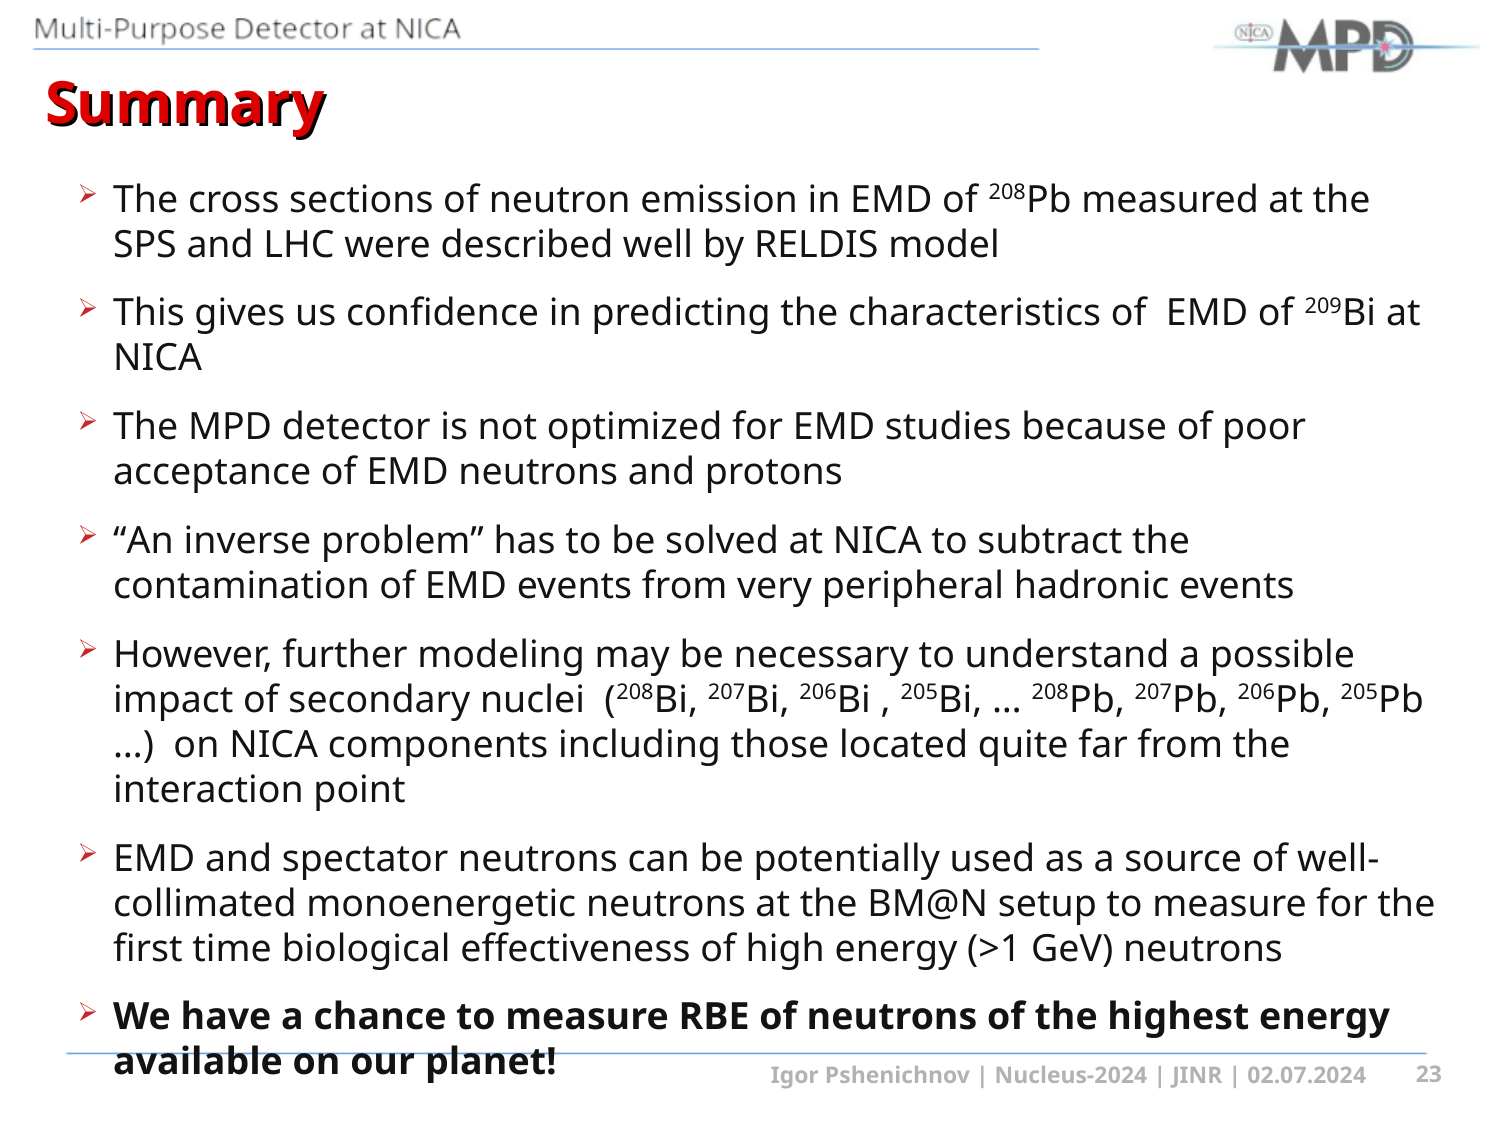

# Summary
The cross sections of neutron emission in EMD of 208Pb measured at the SPS and LHC were described well by RELDIS model
This gives us confidence in predicting the characteristics of EMD of 209Bi at NICA
The MPD detector is not optimized for EMD studies because of poor acceptance of EMD neutrons and protons
“An inverse problem” has to be solved at NICA to subtract the contamination of EMD events from very peripheral hadronic events
However, further modeling may be necessary to understand a possible impact of secondary nuclei (208Bi, 207Bi, 206Bi , 205Bi, … 208Pb, 207Pb, 206Pb, 205Pb …) on NICA components including those located quite far from the interaction point
EMD and spectator neutrons can be potentially used as a source of well-collimated monoenergetic neutrons at the BM@N setup to measure for the first time biological effectiveness of high energy (>1 GeV) neutrons
We have a chance to measure RBE of neutrons of the highest energy available on our planet!
 Igor Pshenichnov | Nucleus-2024 | JINR | 02.07.2024